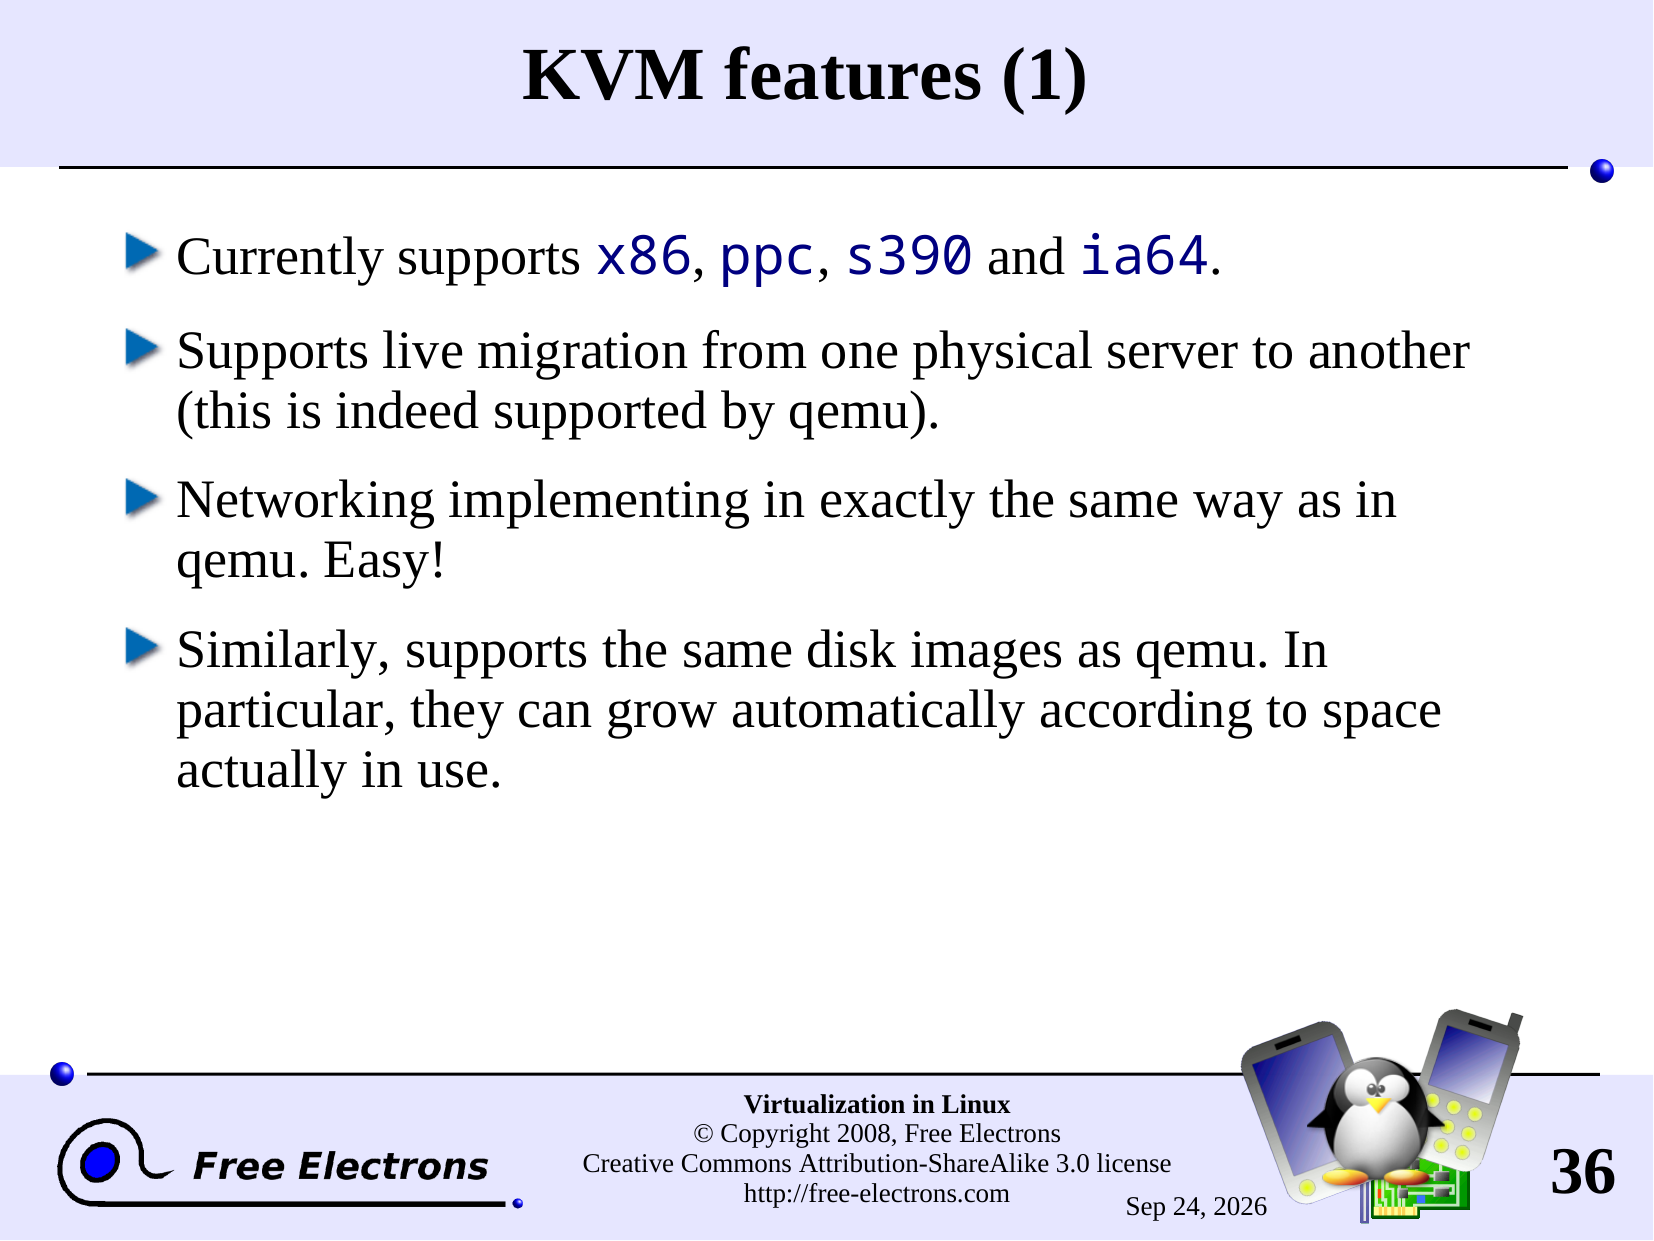

# KVM features (1)
Currently supports x86, ppc, s390 and ia64.
Supports live migration from one physical server to another (this is indeed supported by qemu).
Networking implementing in exactly the same way as in qemu. Easy!
Similarly, supports the same disk images as qemu. In particular, they can grow automatically according to space actually in use.